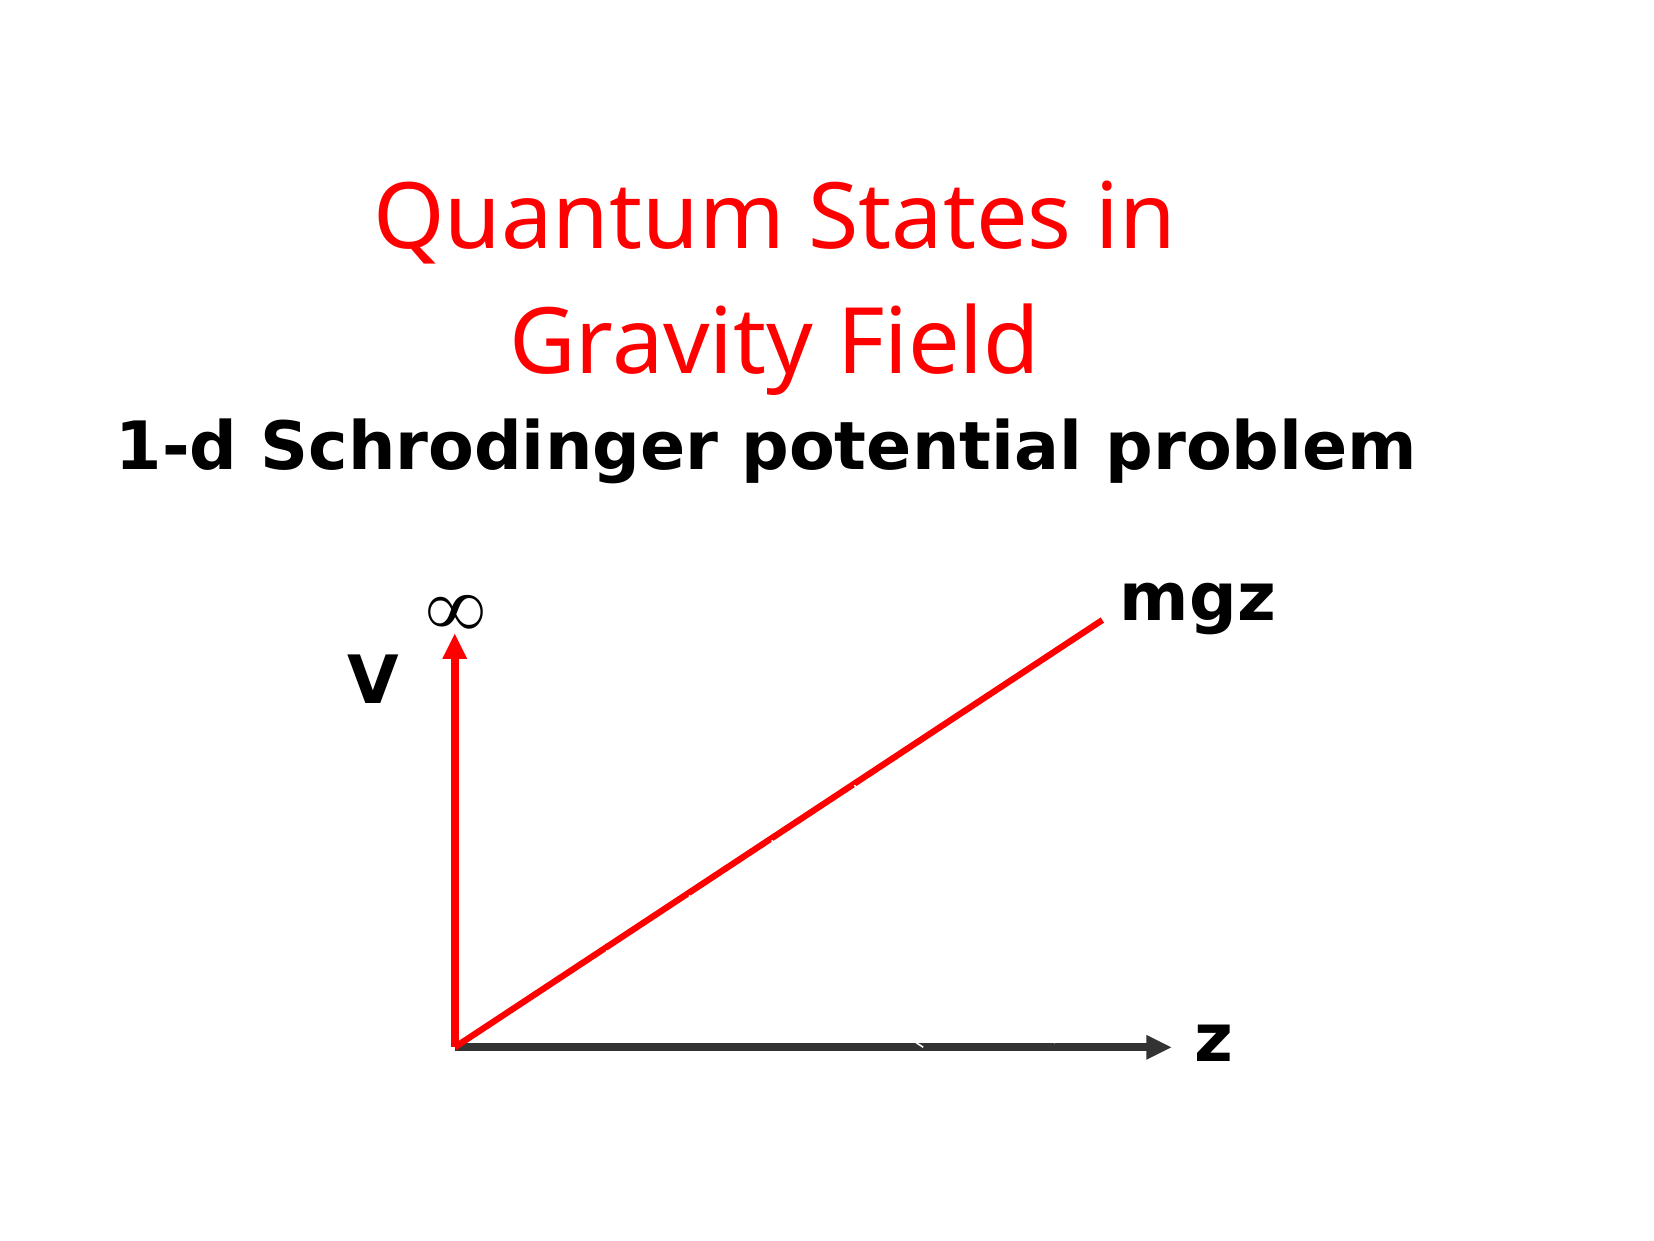

Quantum States in Gravity Field
1-d Schrodinger potential problem
mgz
V
z